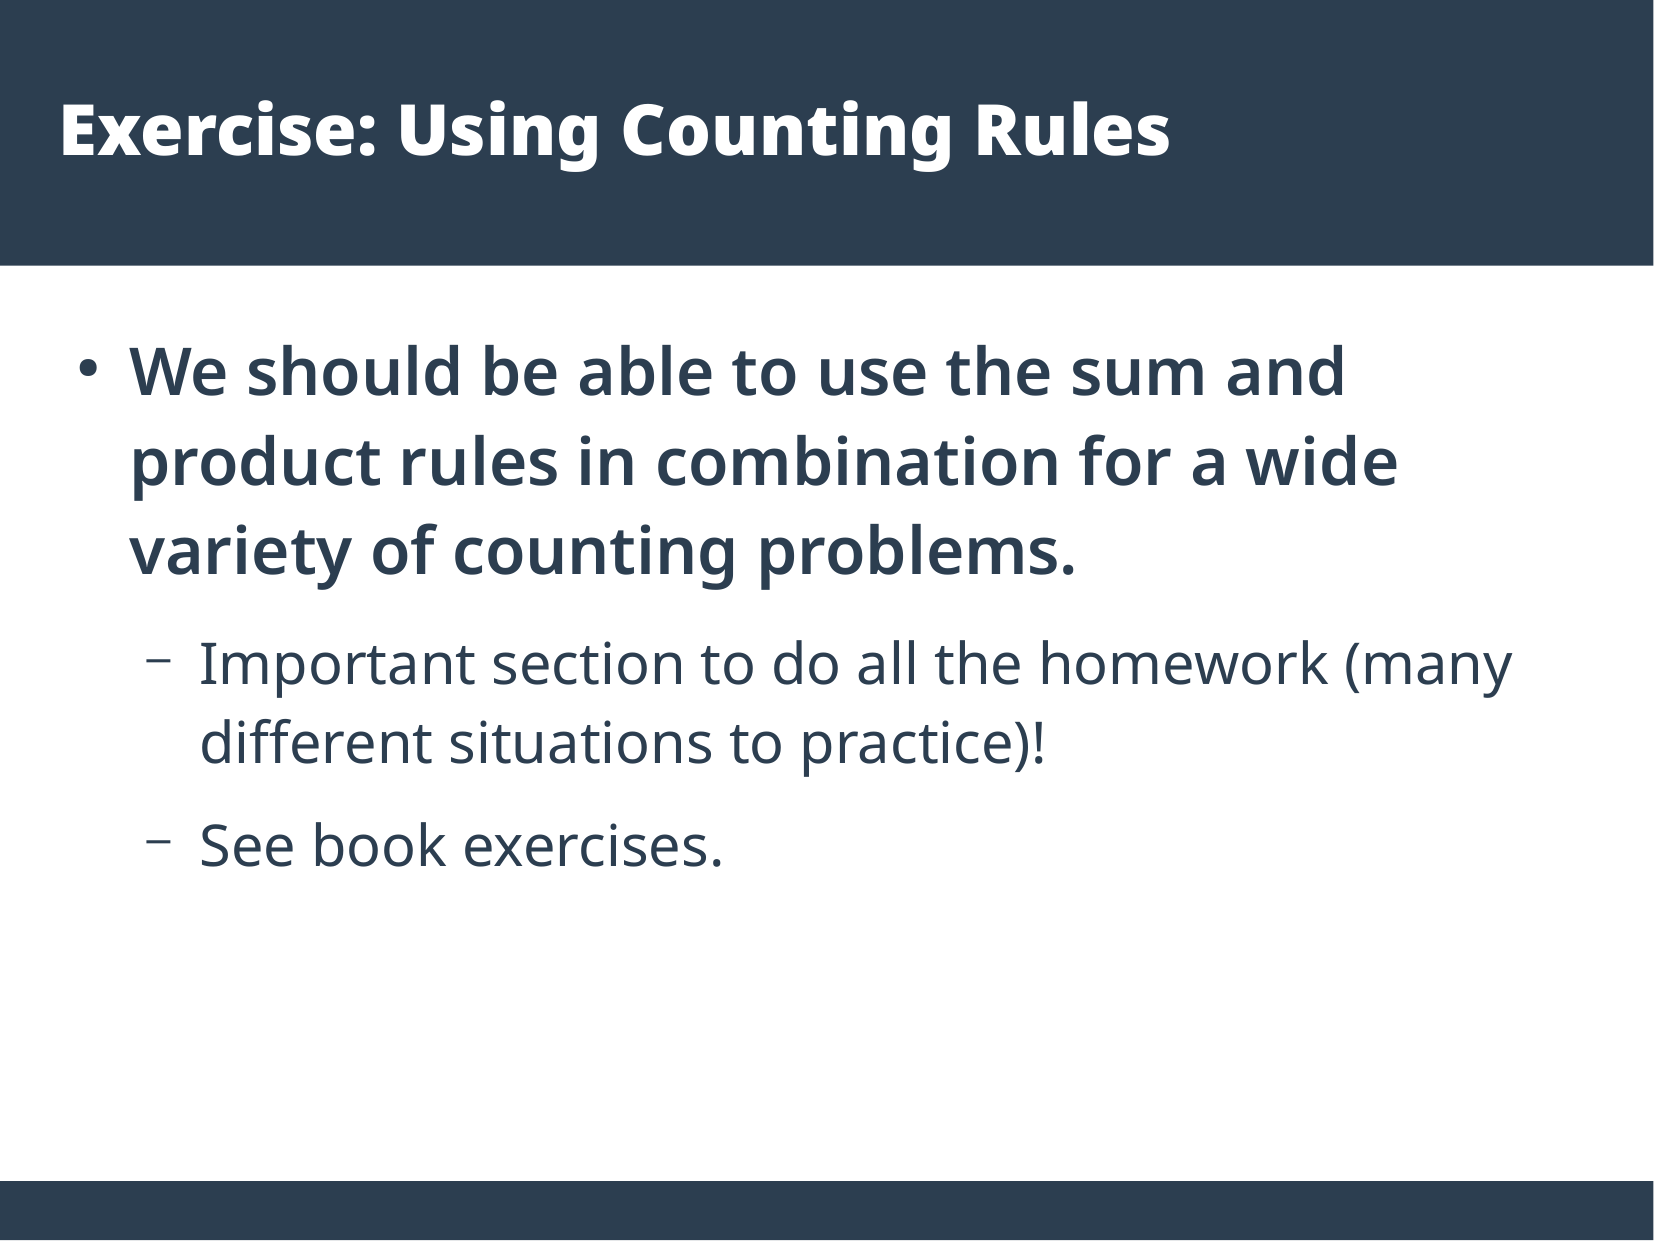

# Exercise: Using Counting Rules
We should be able to use the sum and product rules in combination for a wide variety of counting problems.
Important section to do all the homework (many different situations to practice)!
See book exercises.